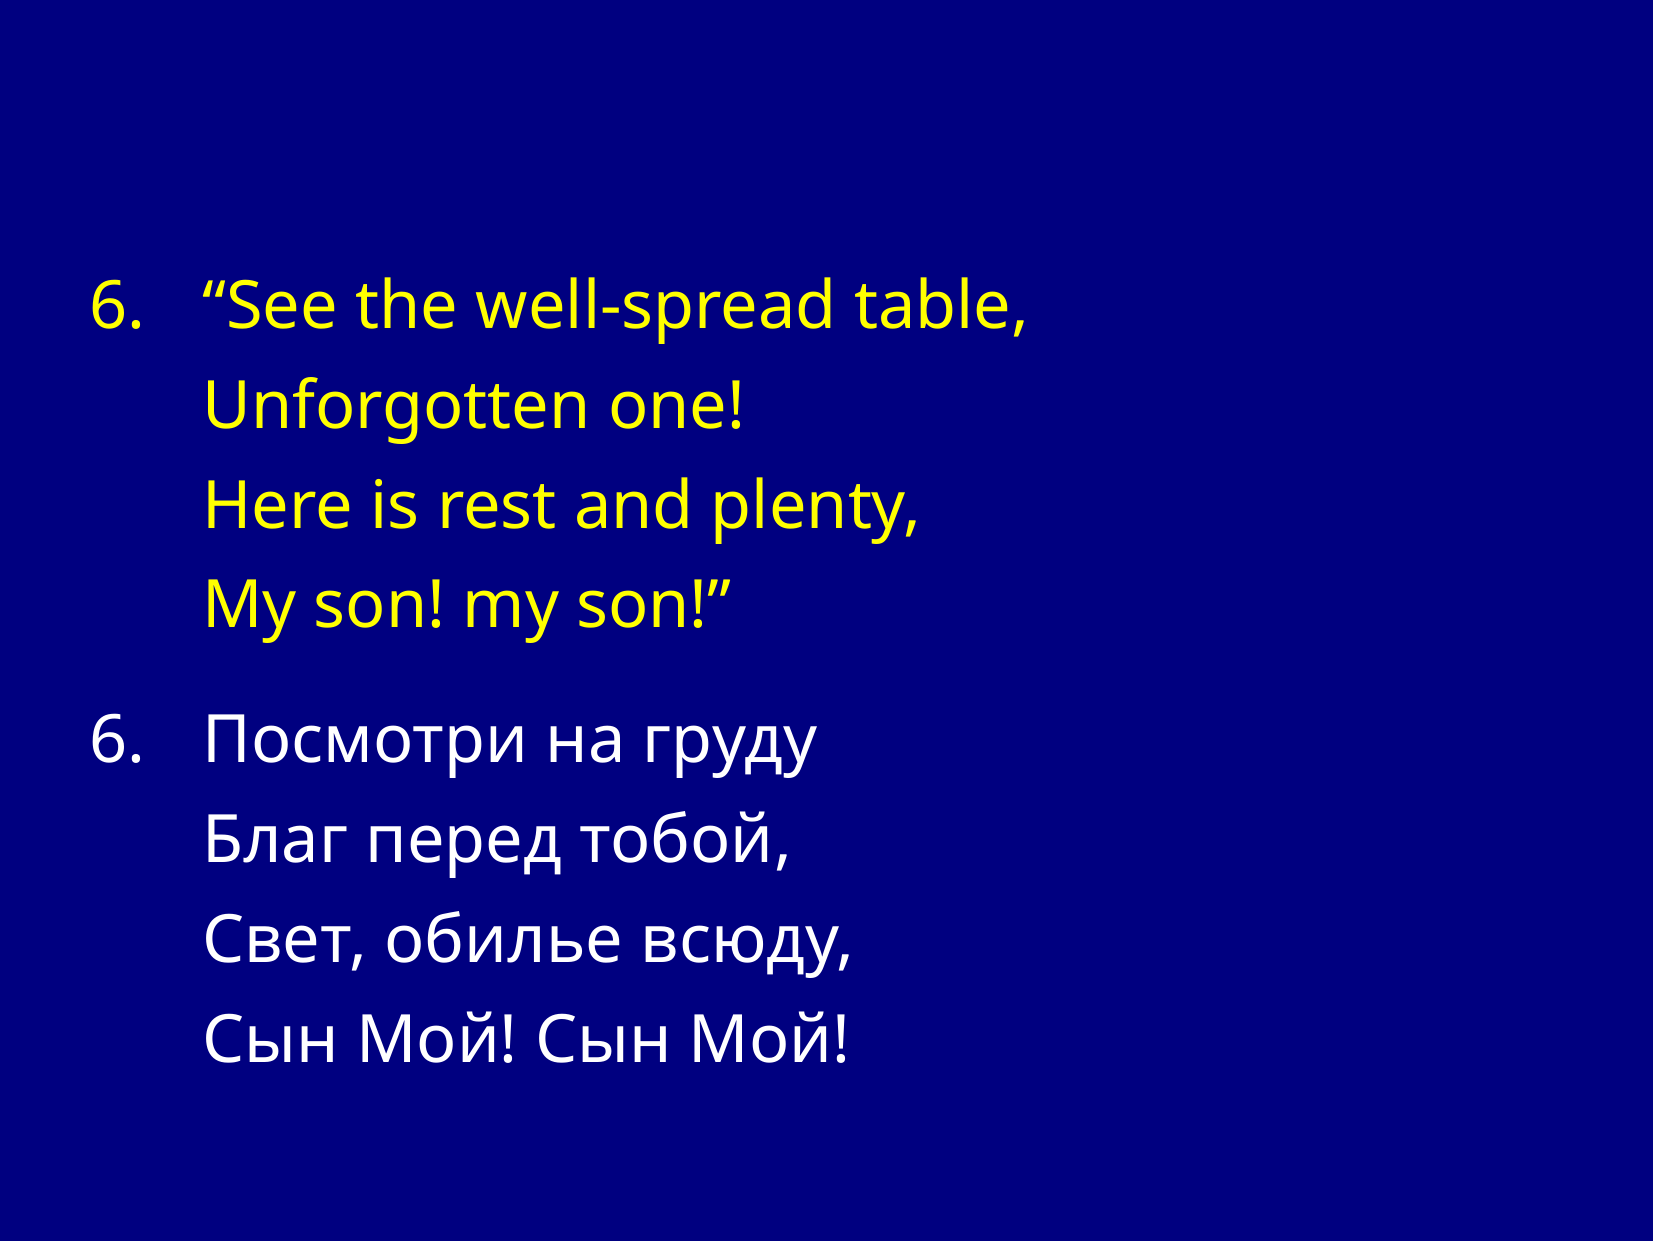

6.	“See the well-spread table,
	Unforgotten one!
	Here is rest and plenty,
	My son! my son!”
6.	Посмотри на груду
	Благ перед тобой,
	Свет, обилье всюду,
	Сын Мой! Сын Мой!